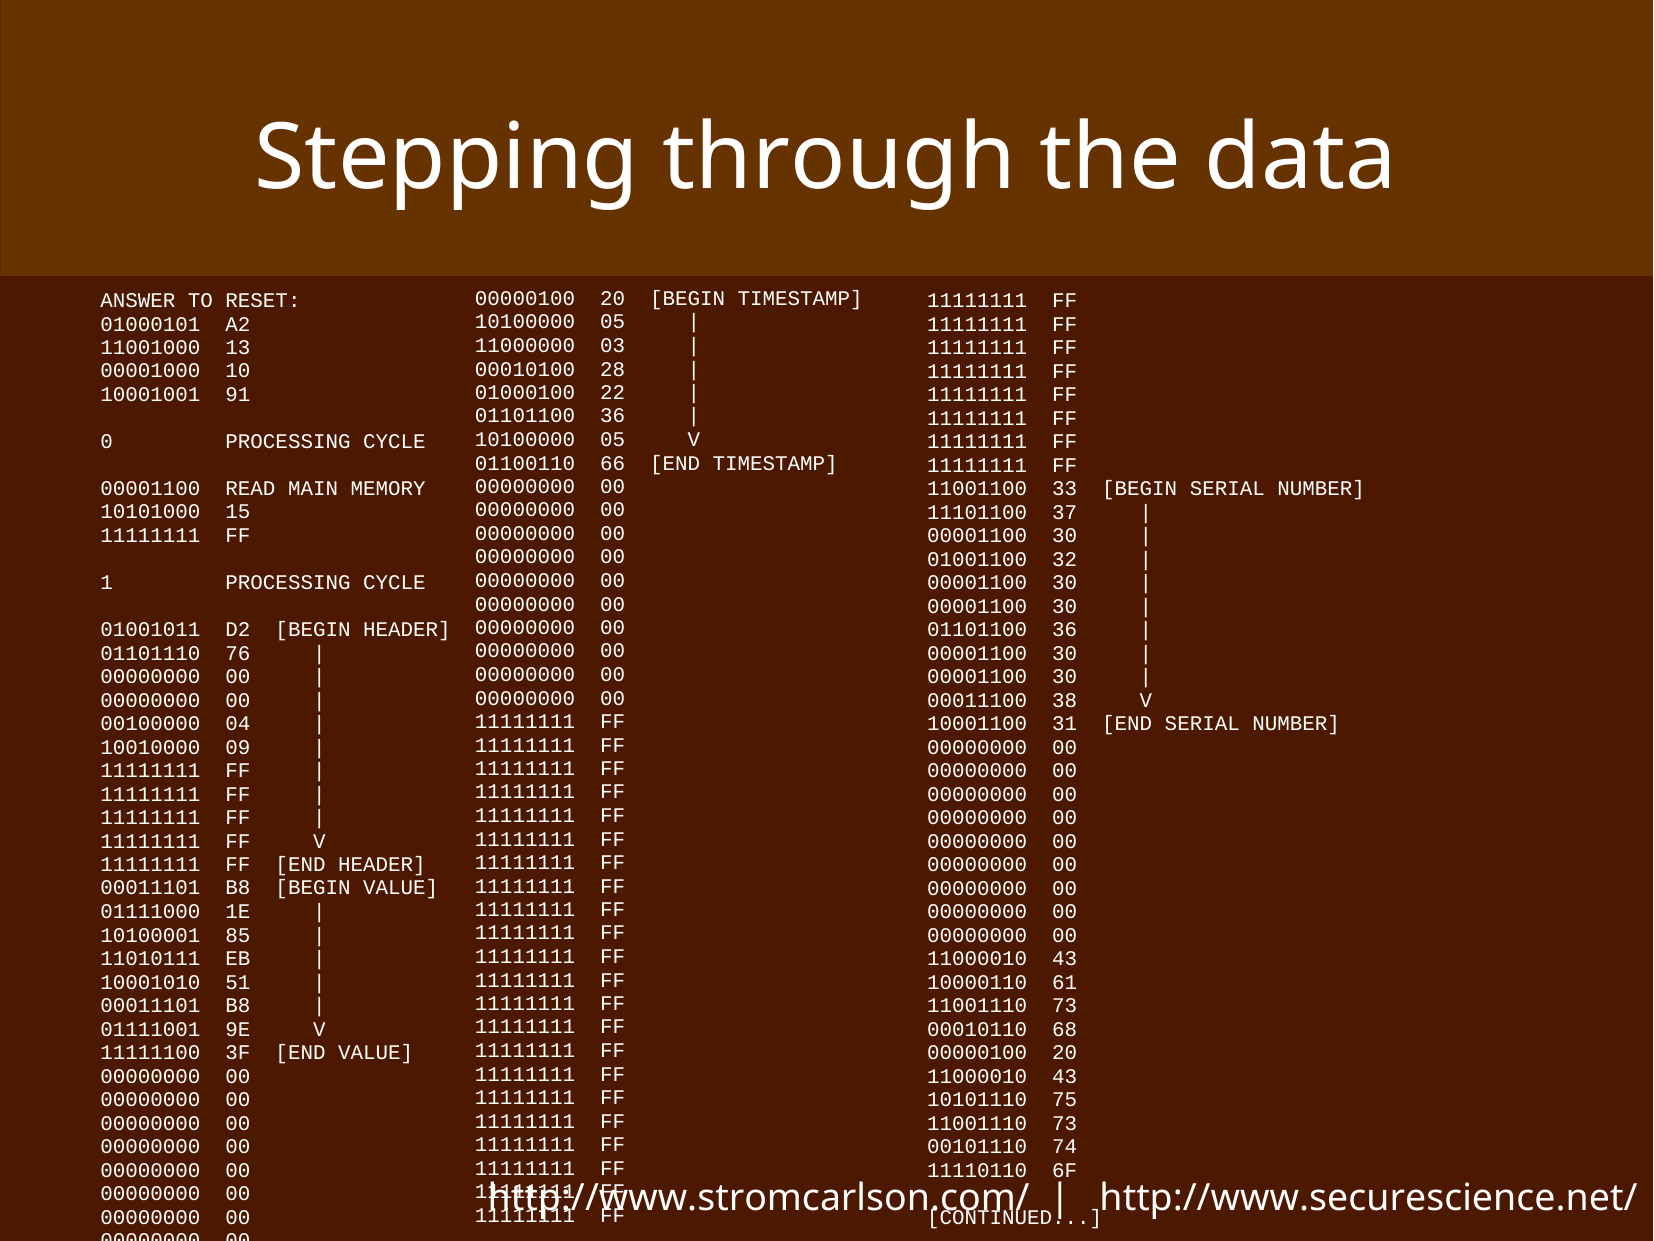

Stepping through the data
00000100 20 [BEGIN TIMESTAMP]
10100000 05 |
11000000 03 |
00010100 28 |
01000100 22 |
01101100 36 |
10100000 05 V
01100110 66 [END TIMESTAMP]
00000000 00
00000000 00
00000000 00
00000000 00
00000000 00
00000000 00
00000000 00
00000000 00
00000000 00
00000000 00
11111111 FF
11111111 FF
11111111 FF
11111111 FF
11111111 FF
11111111 FF
11111111 FF
11111111 FF
11111111 FF
11111111 FF
11111111 FF
11111111 FF
11111111 FF
11111111 FF
11111111 FF
11111111 FF
11111111 FF
11111111 FF
11111111 FF
11111111 FF
11111111 FF
11111111 FF
ANSWER TO RESET:
01000101 A2
11001000 13
00001000 10
10001001 91
0 PROCESSING CYCLE
00001100 READ MAIN MEMORY
10101000 15
11111111 FF
1 PROCESSING CYCLE
01001011 D2 [BEGIN HEADER]
01101110 76 |
00000000 00 |
00000000 00 |
00100000 04 |
10010000 09 |
11111111 FF |
11111111 FF |
11111111 FF |
11111111 FF V
11111111 FF [END HEADER]
00011101 B8 [BEGIN VALUE]
01111000 1E |
10100001 85 |
11010111 EB |
10001010 51 |
00011101 B8 |
01111001 9E V
11111100 3F [END VALUE]
00000000 00
00000000 00
00000000 00
00000000 00
00000000 00
00000000 00
00000000 00
00000000 00
# 11111111 FF
11111111 FF
11111111 FF
11111111 FF
11111111 FF
11111111 FF
11111111 FF
11111111 FF
11001100 33 [BEGIN SERIAL NUMBER]
11101100 37 |
00001100 30 |
01001100 32 |
00001100 30 |
00001100 30 |
01101100 36 |
00001100 30 |
00001100 30 |
00011100 38 V
10001100 31 [END SERIAL NUMBER]
00000000 00
00000000 00
00000000 00
00000000 00
00000000 00
00000000 00
00000000 00
00000000 00
00000000 00
11000010 43
10000110 61
11001110 73
00010110 68
00000100 20
11000010 43
10101110 75
11001110 73
00101110 74
11110110 6F
[CONTINUED...]